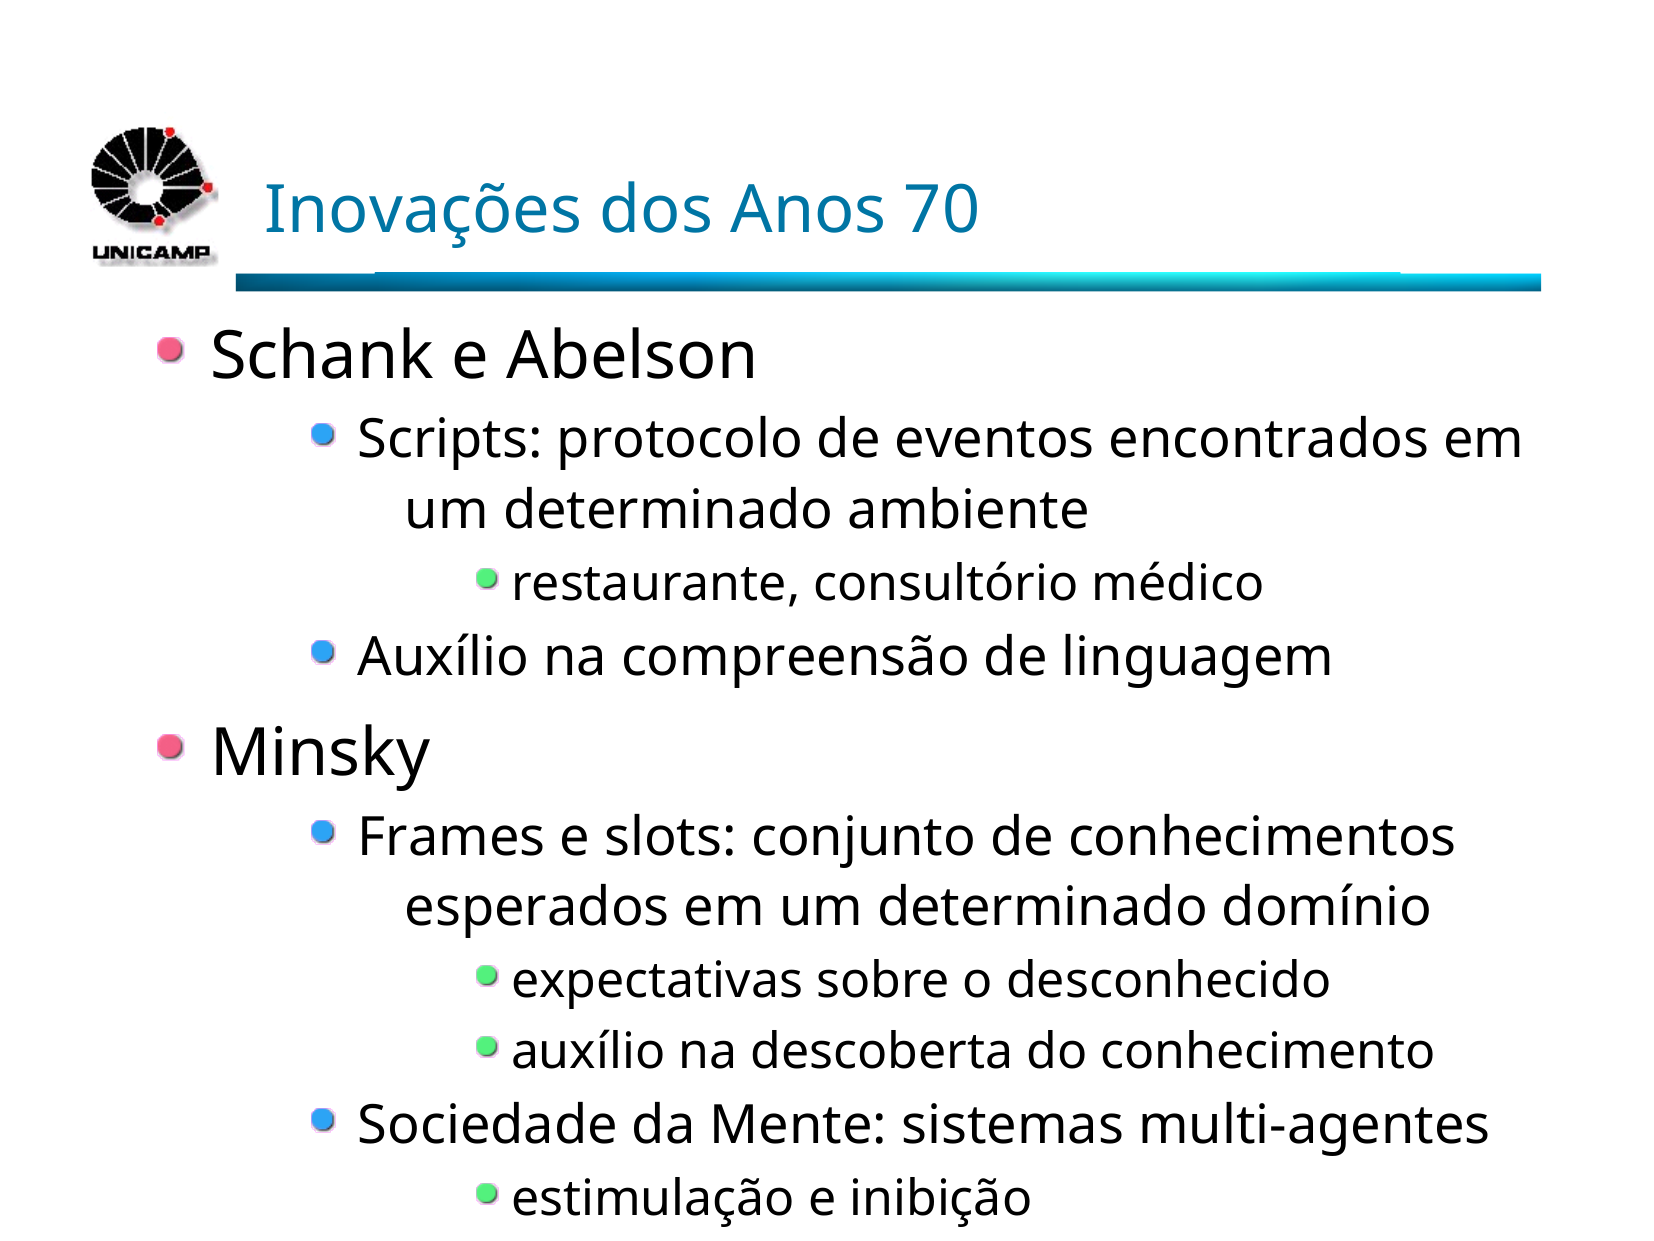

# Inovações dos Anos 70
Schank e Abelson
Scripts: protocolo de eventos encontrados em um determinado ambiente
restaurante, consultório médico
Auxílio na compreensão de linguagem
Minsky
Frames e slots: conjunto de conhecimentos esperados em um determinado domínio
expectativas sobre o desconhecido
auxílio na descoberta do conhecimento
Sociedade da Mente: sistemas multi-agentes
estimulação e inibição
paralelismo x serialismo